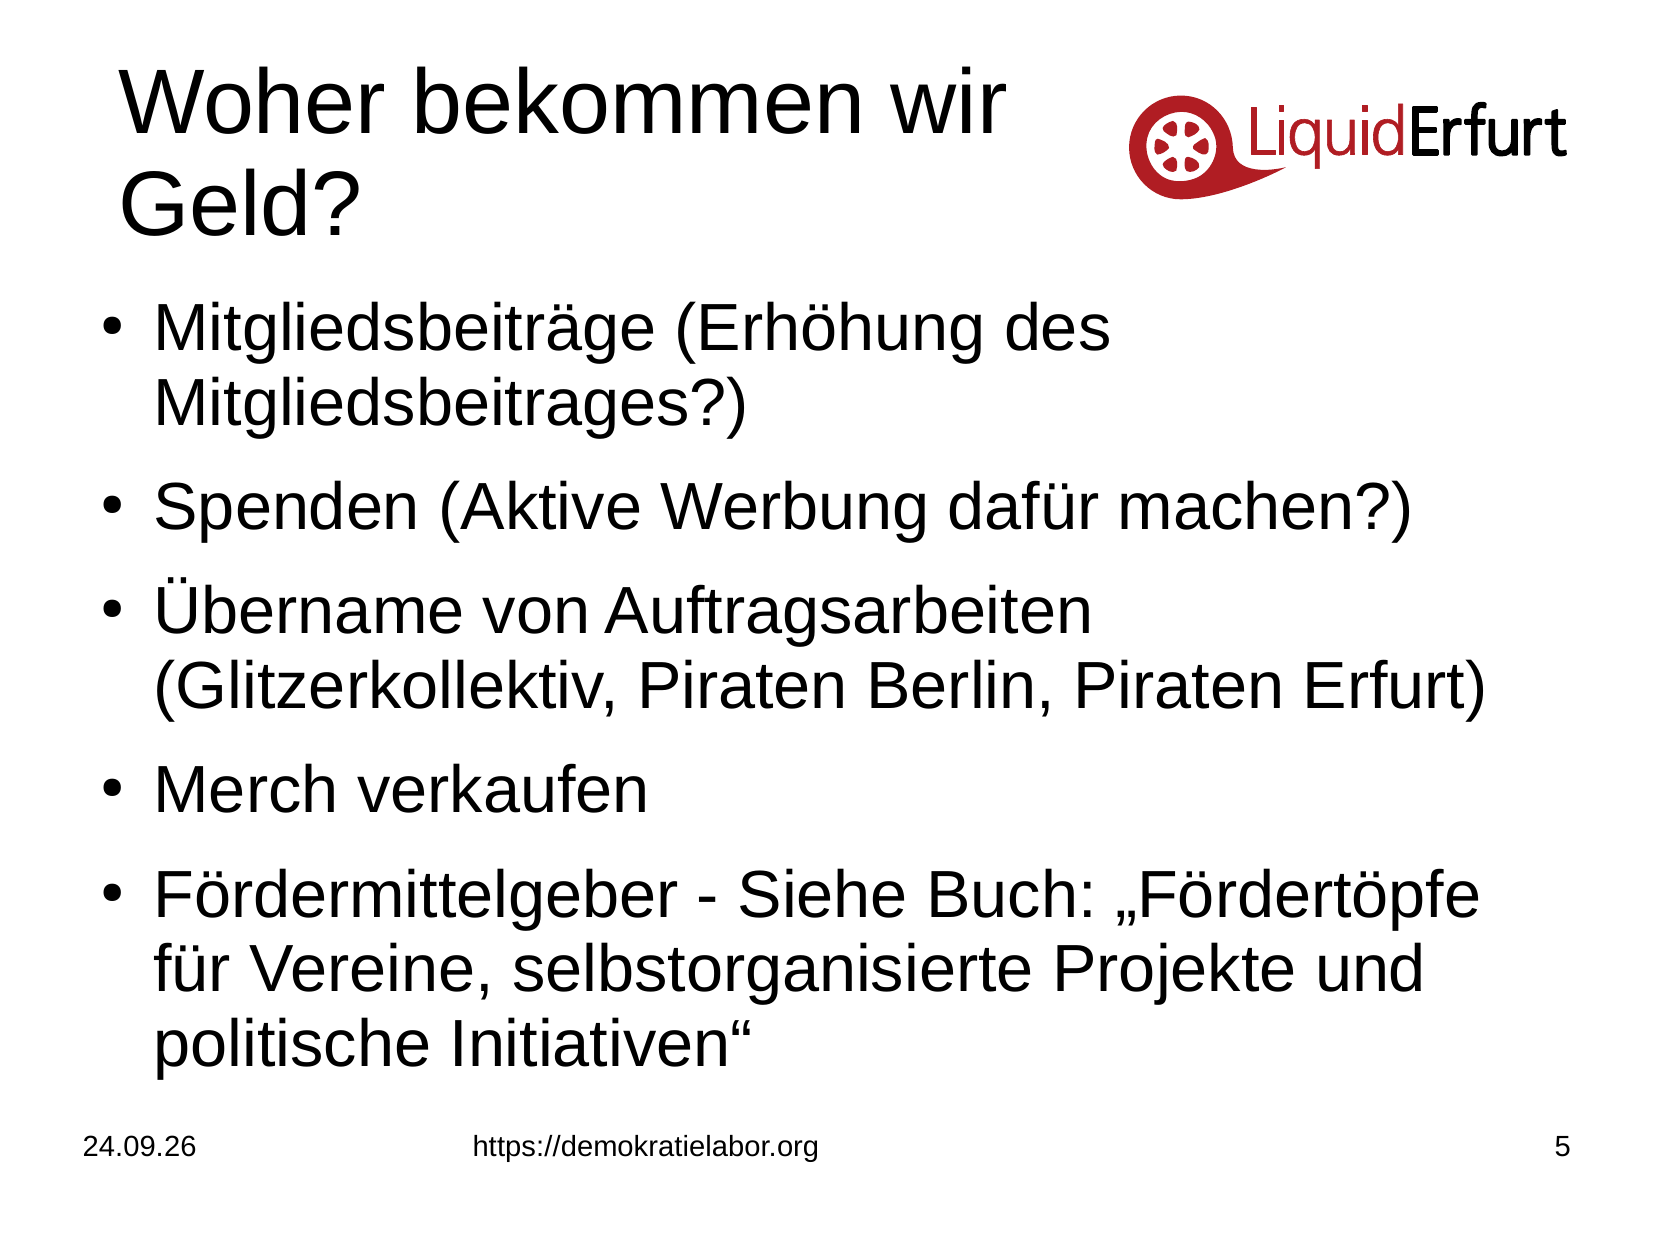

# Woher bekommen wir Geld?
Mitgliedsbeiträge (Erhöhung des Mitgliedsbeitrages?)
Spenden (Aktive Werbung dafür machen?)
Übername von Auftragsarbeiten (Glitzerkollektiv, Piraten Berlin, Piraten Erfurt)
Merch verkaufen
Fördermittelgeber - Siehe Buch: „Fördertöpfe für Vereine, selbstorganisierte Projekte und politische Initiativen“
https://demokratielabor.org
5